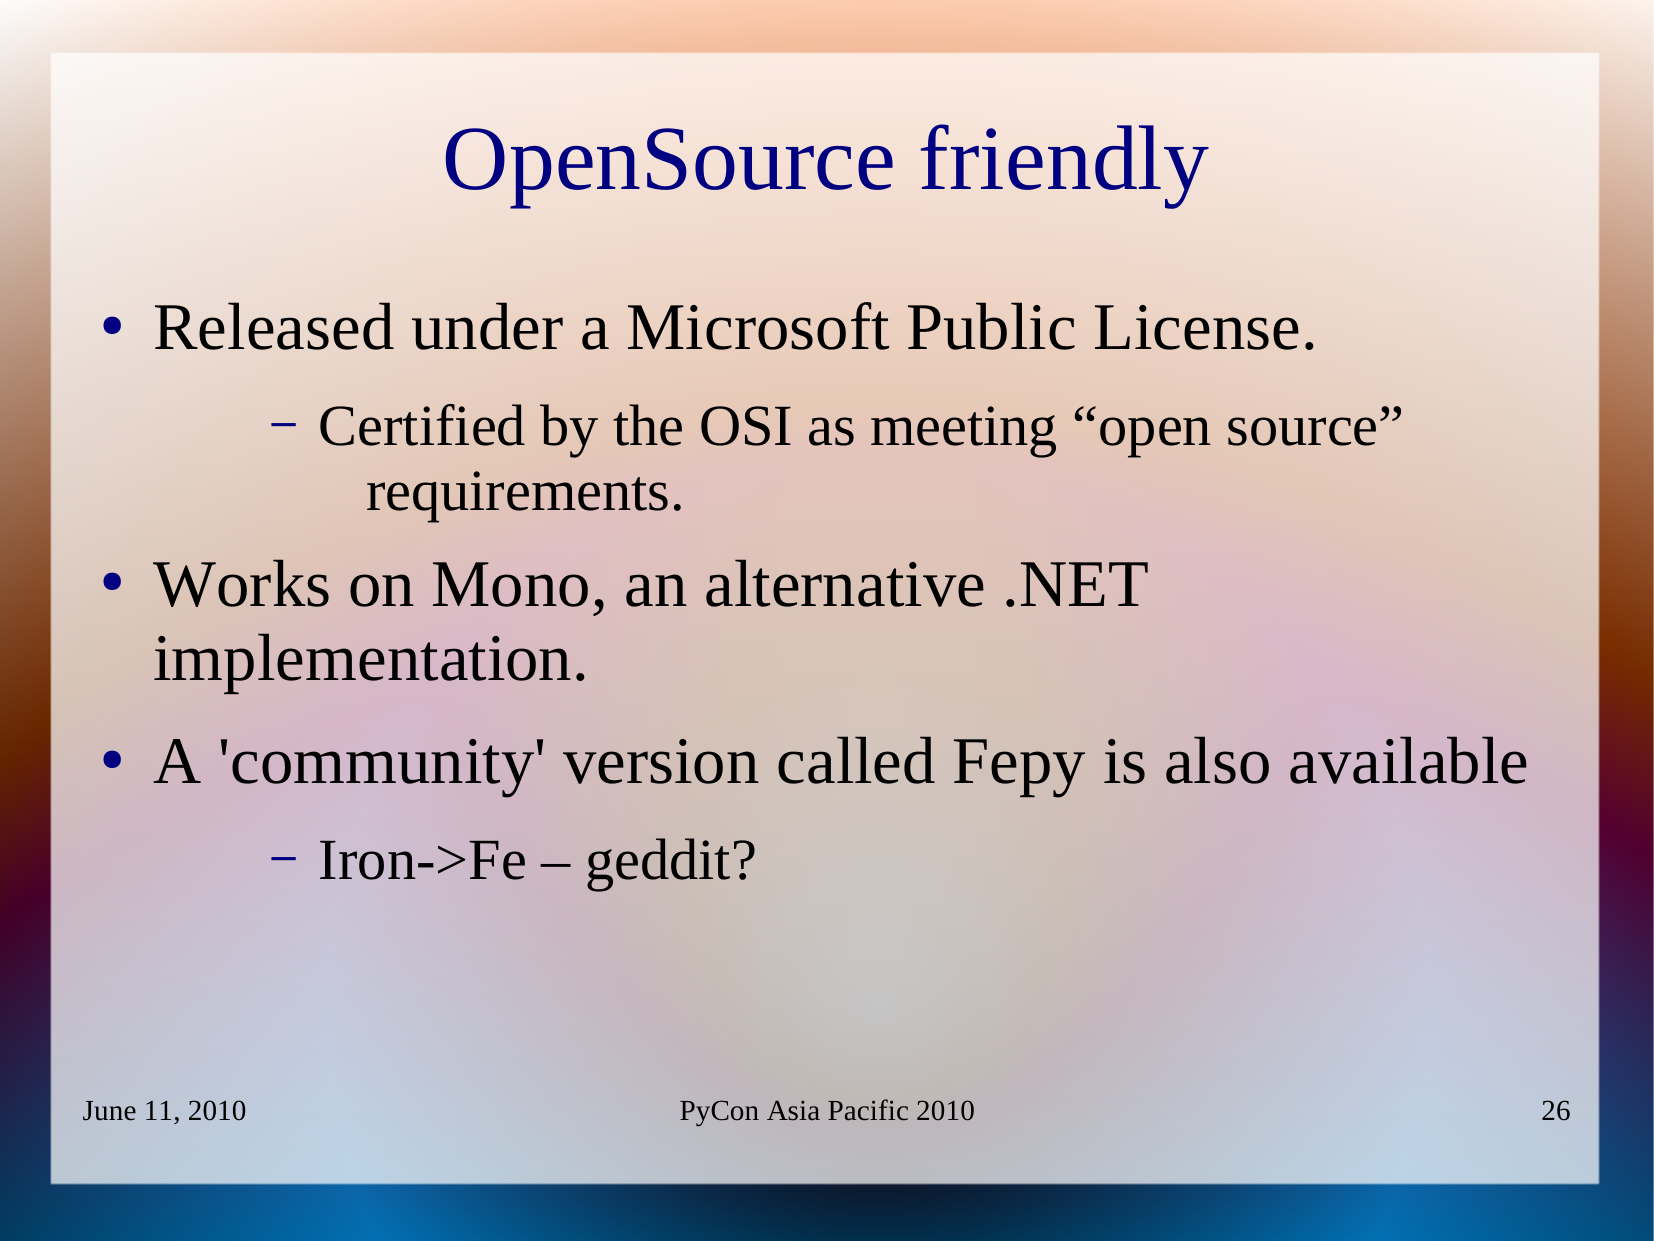

# OpenSource friendly
Released under a Microsoft Public License.
Certified by the OSI as meeting “open source” requirements.
Works on Mono, an alternative .NET implementation.
A 'community' version called Fepy is also available
Iron->Fe – geddit?
June 11, 2010
PyCon Asia Pacific 2010
26